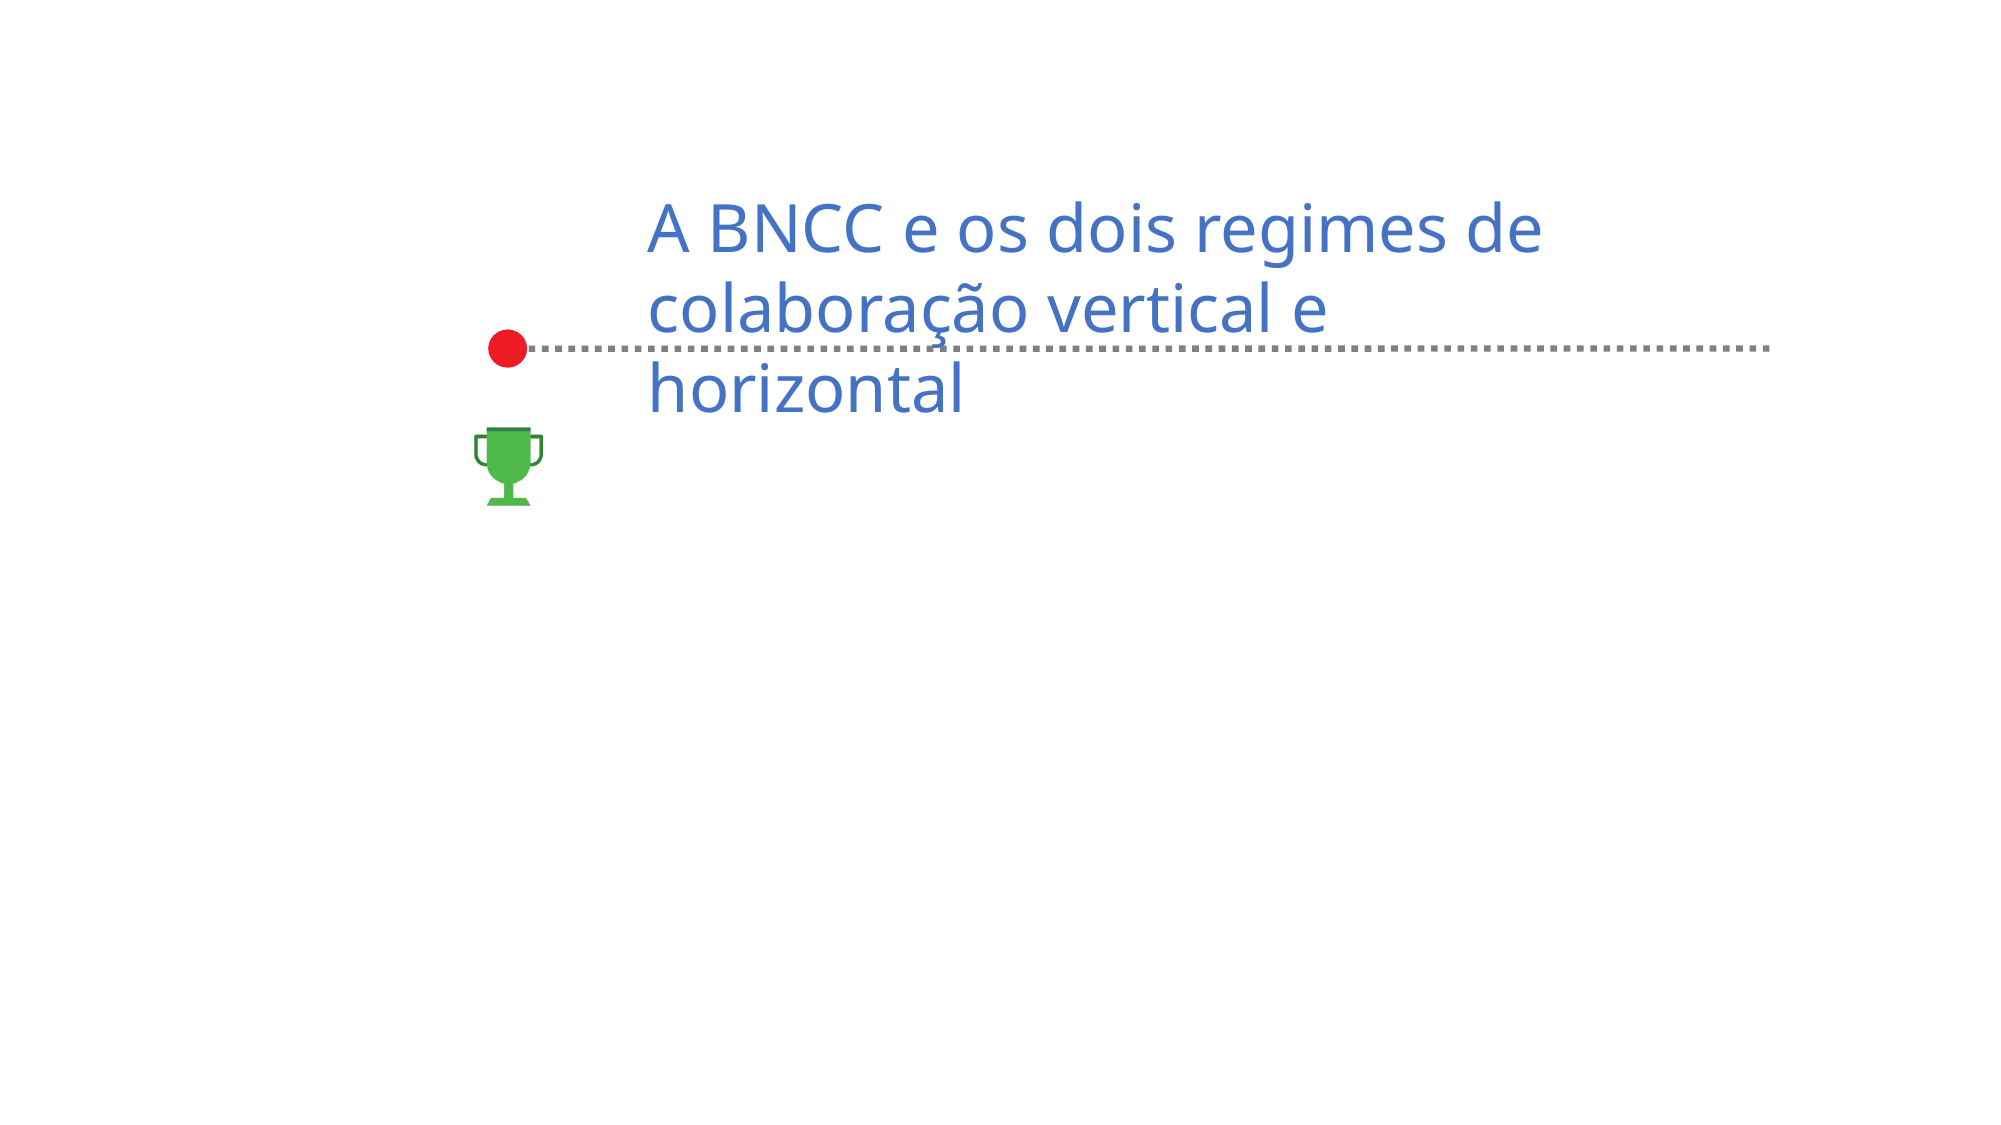

A BNCC e os dois regimes de colaboração vertical e horizontal